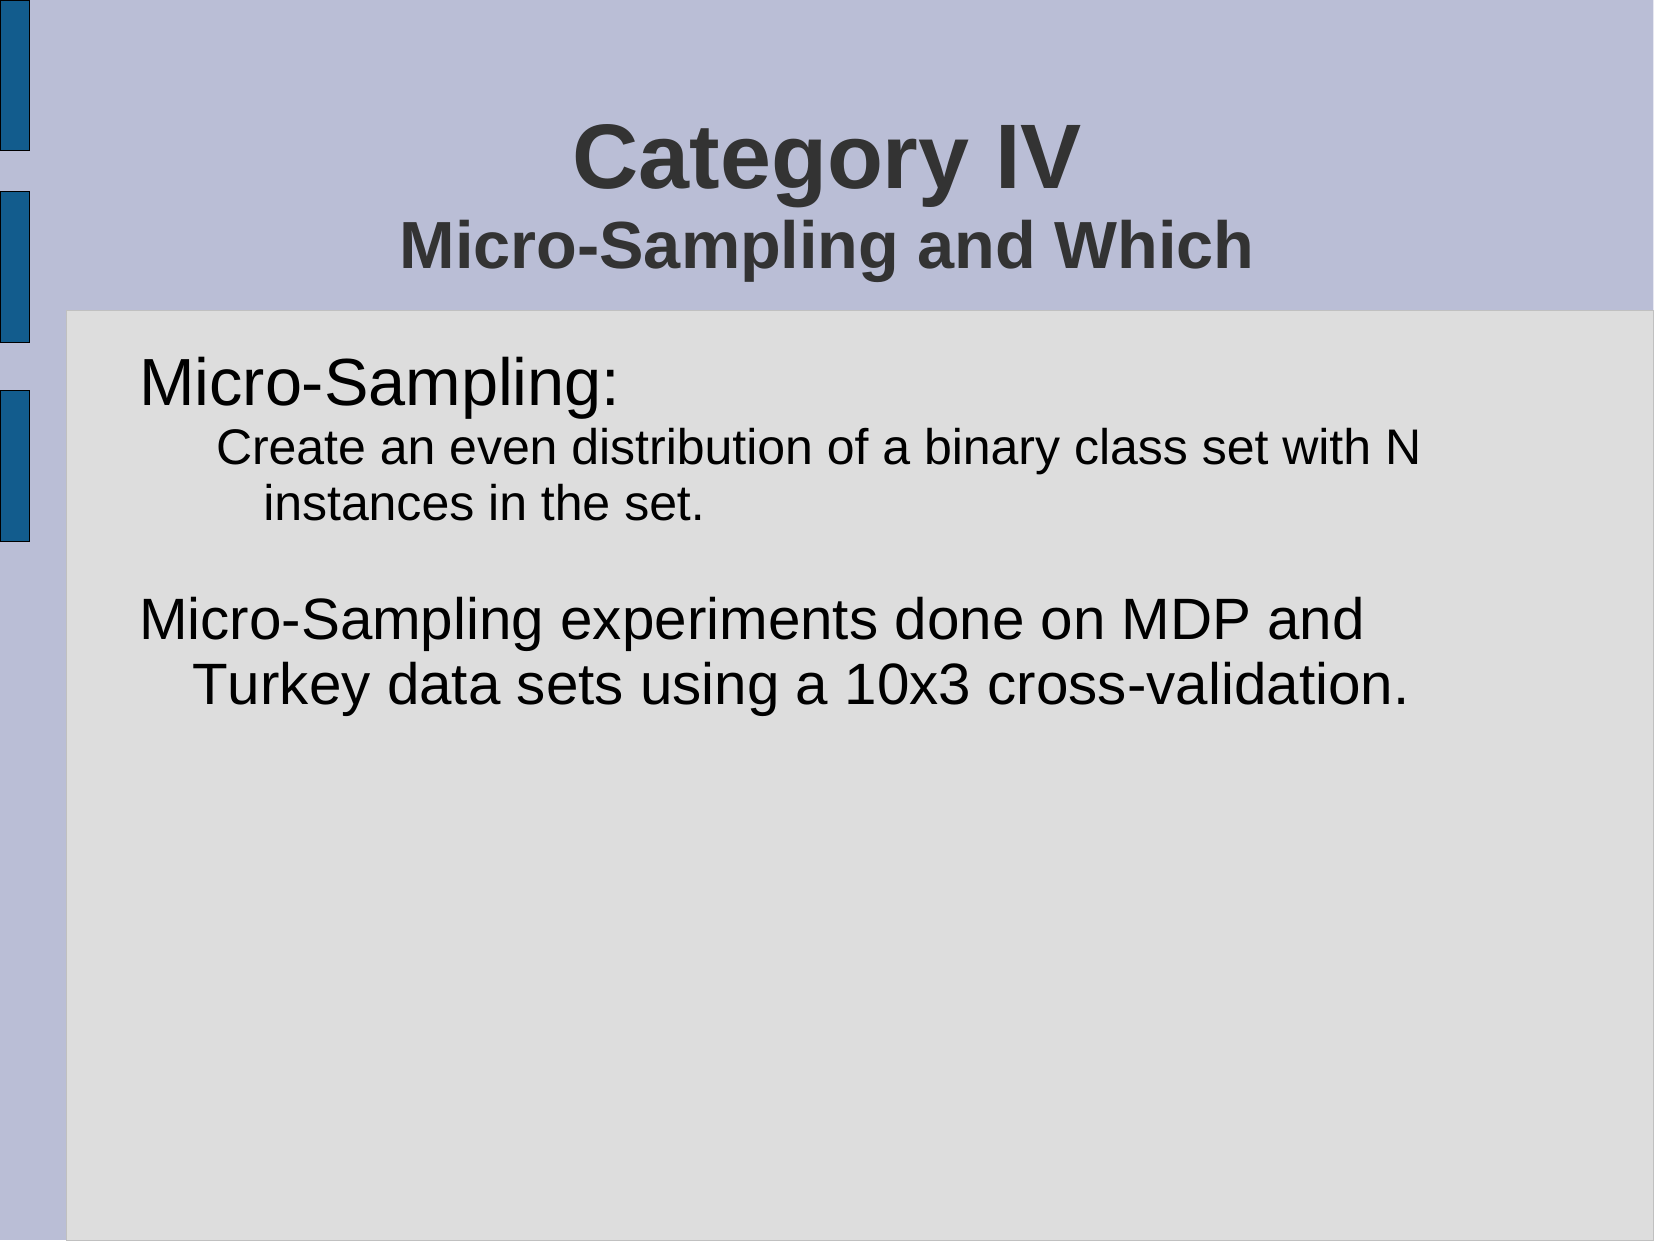

# Category IV Micro-Sampling and Which
Micro-Sampling:
Create an even distribution of a binary class set with N instances in the set.
Micro-Sampling experiments done on MDP and Turkey data sets using a 10x3 cross-validation.